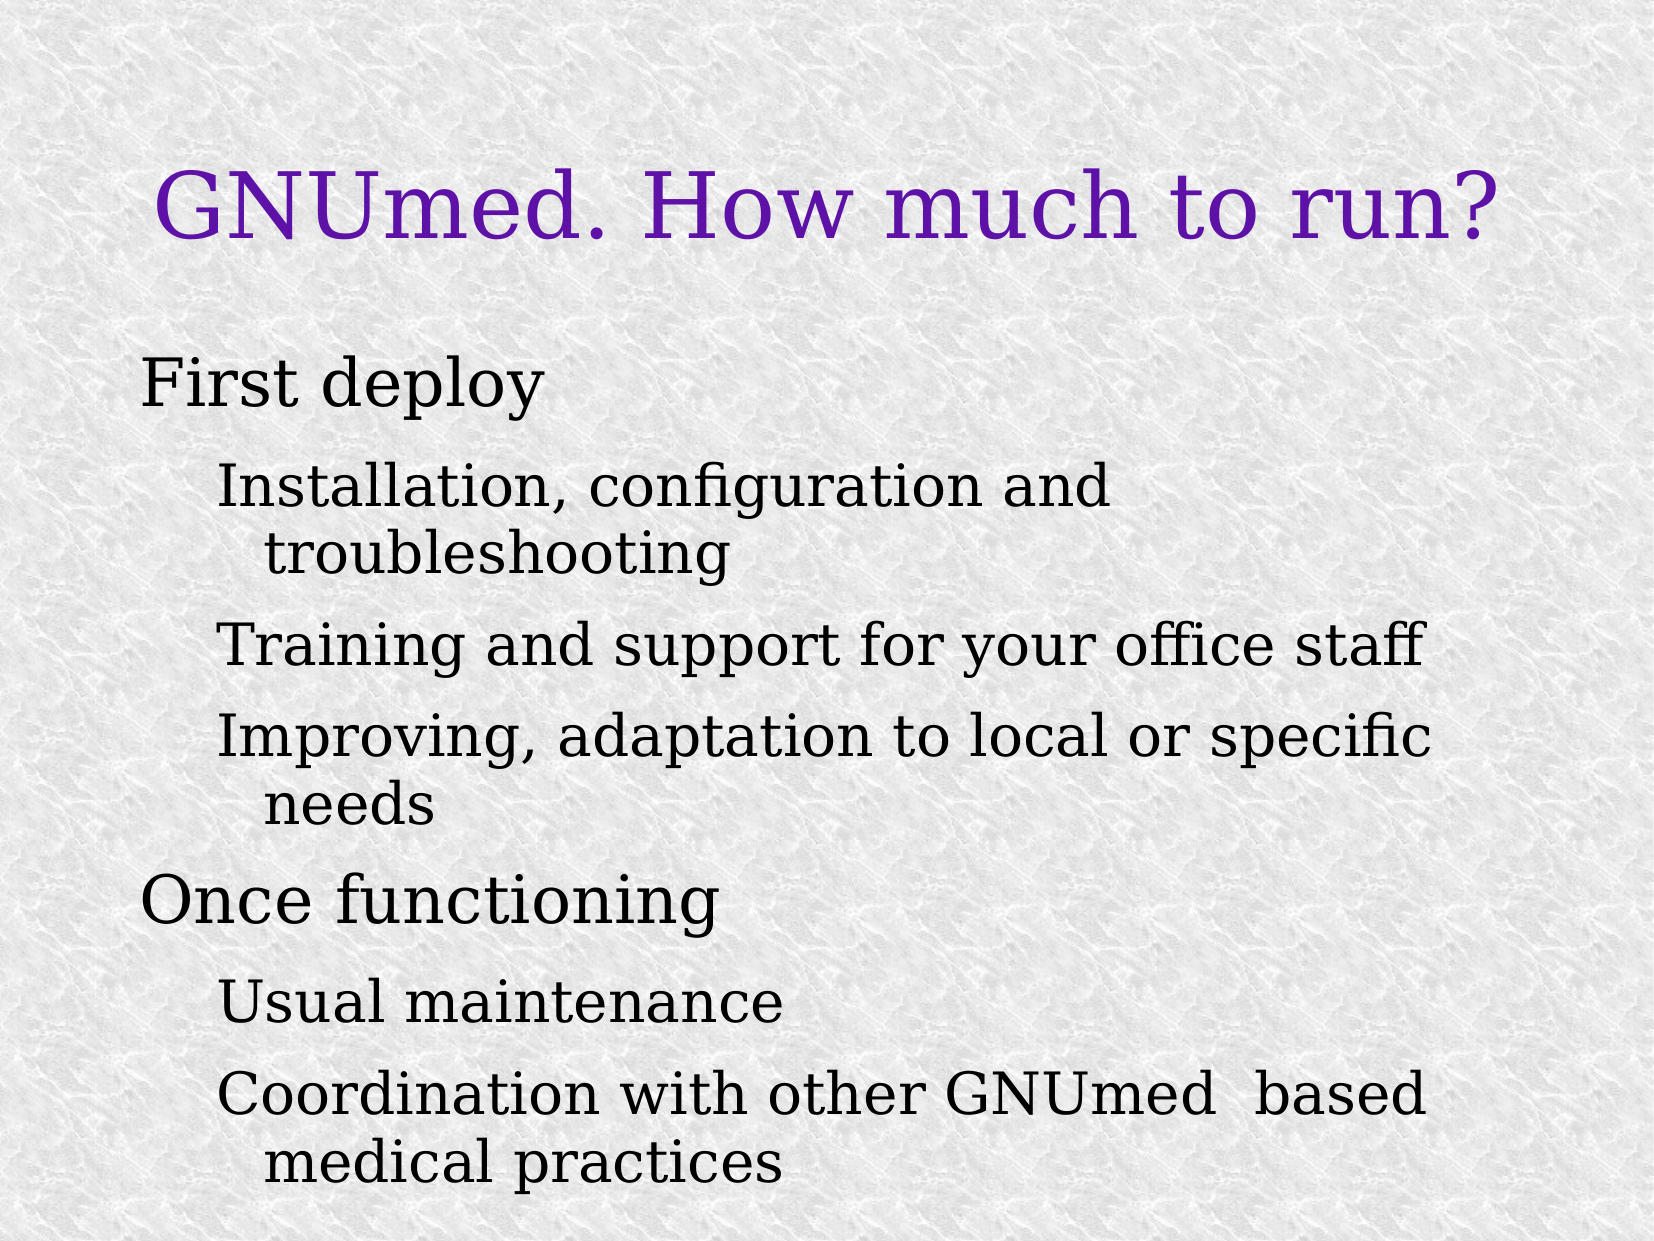

# GNUmed. How much to run?
First deploy
Installation, configuration and troubleshooting
Training and support for your office staff
Improving, adaptation to local or specific needs
Once functioning
Usual maintenance
Coordination with other GNUmed based medical practices